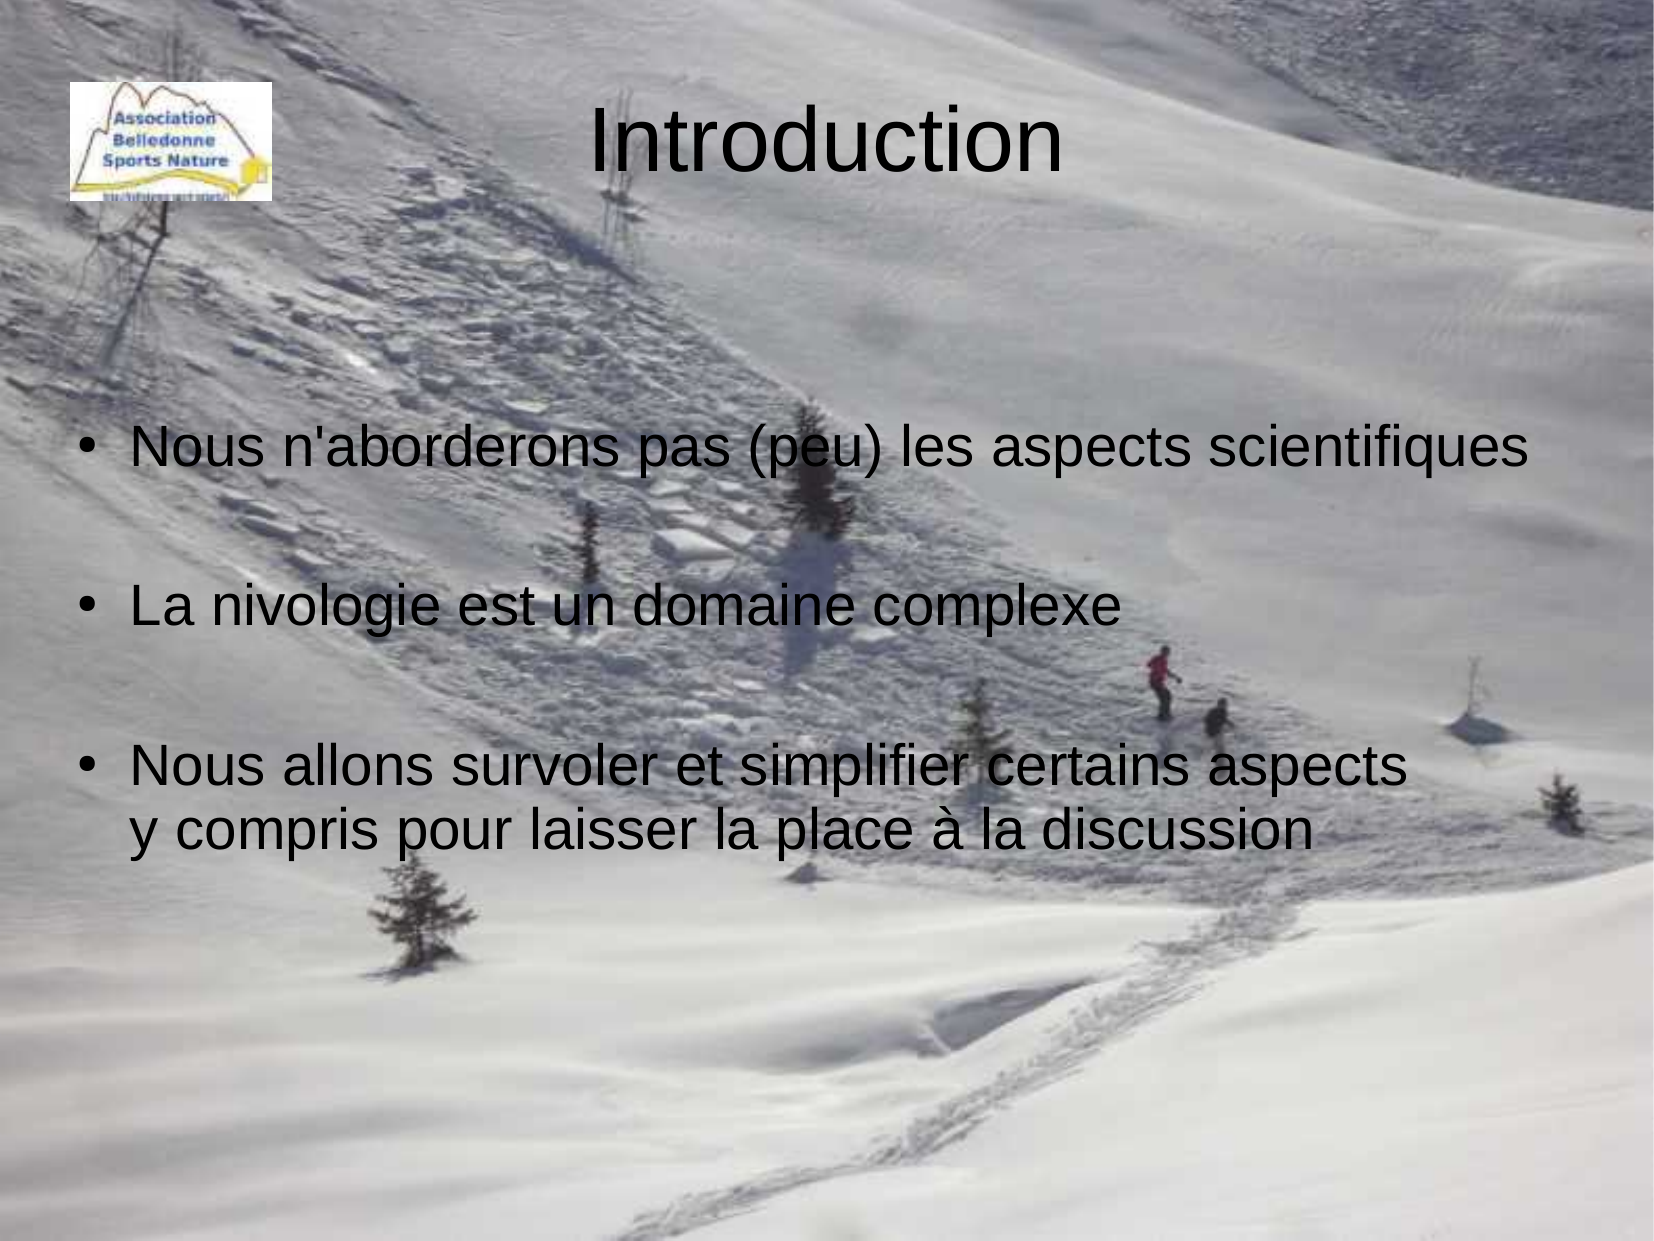

# Introduction
Nous n'aborderons pas (peu) les aspects scientifiques
La nivologie est un domaine complexe
Nous allons survoler et simplifier certains aspects
y compris pour laisser la place à la discussion